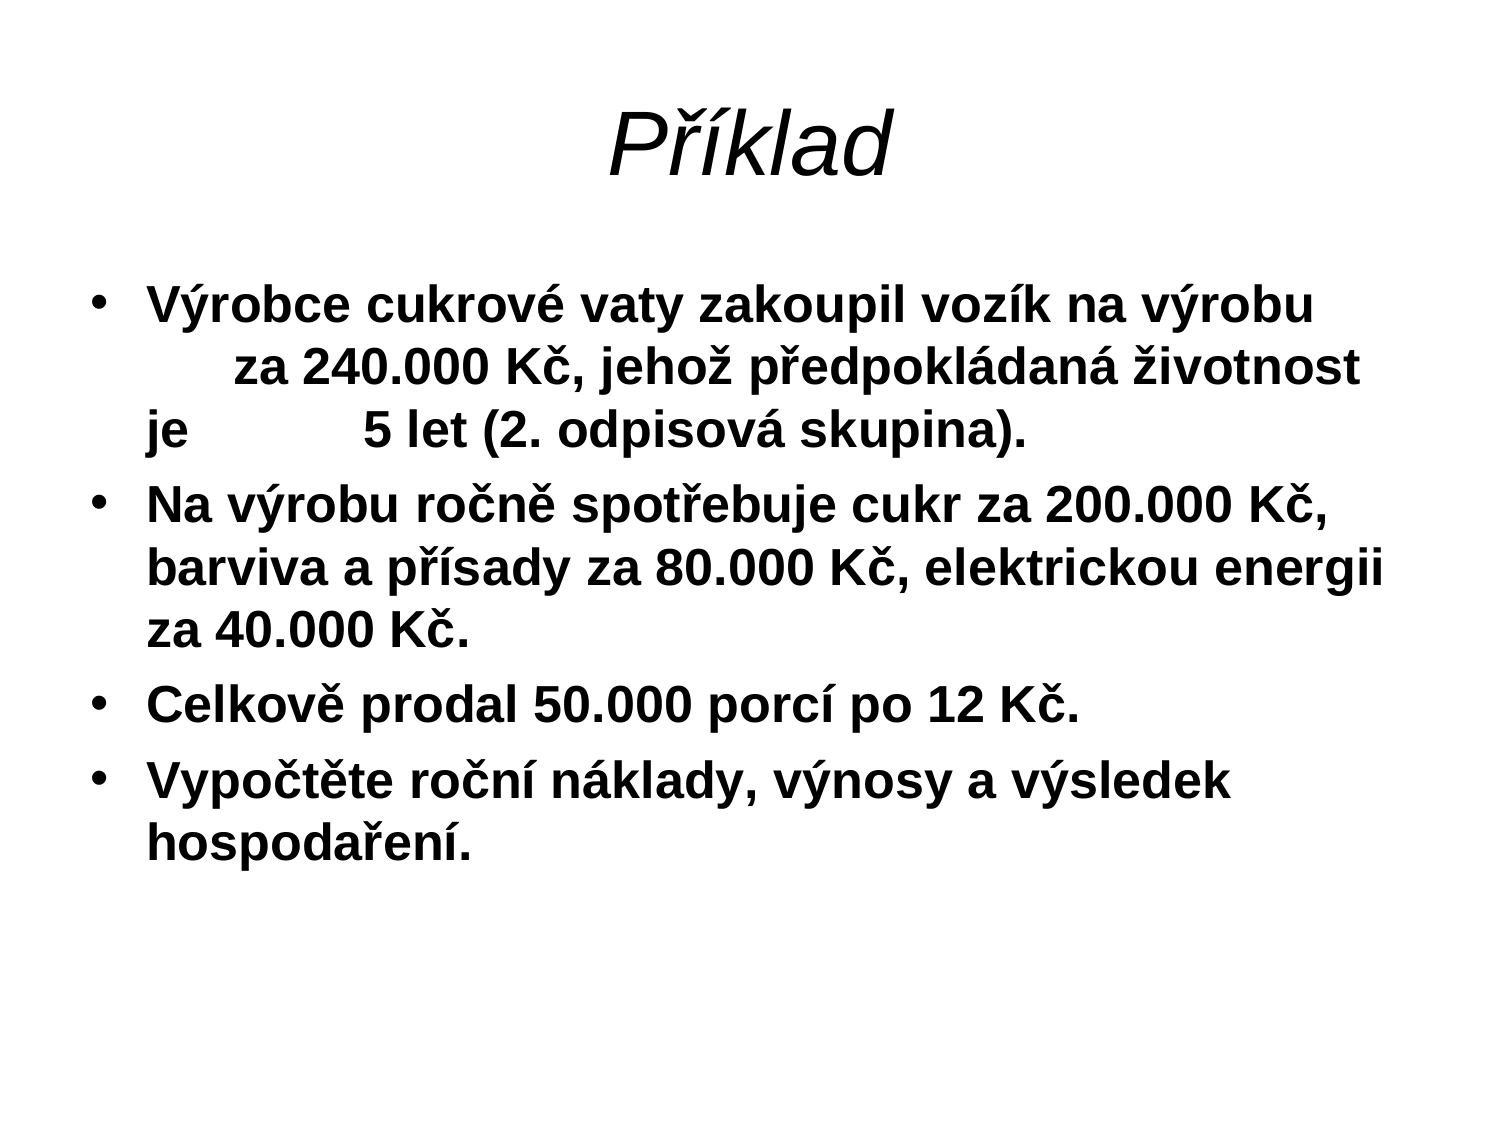

# Příklad
Výrobce cukrové vaty zakoupil vozík na výrobu za 240.000 Kč, jehož předpokládaná životnost je 5 let (2. odpisová skupina).
Na výrobu ročně spotřebuje cukr za 200.000 Kč, barviva a přísady za 80.000 Kč, elektrickou energii za 40.000 Kč.
Celkově prodal 50.000 porcí po 12 Kč.
Vypočtěte roční náklady, výnosy a výsledek hospodaření.